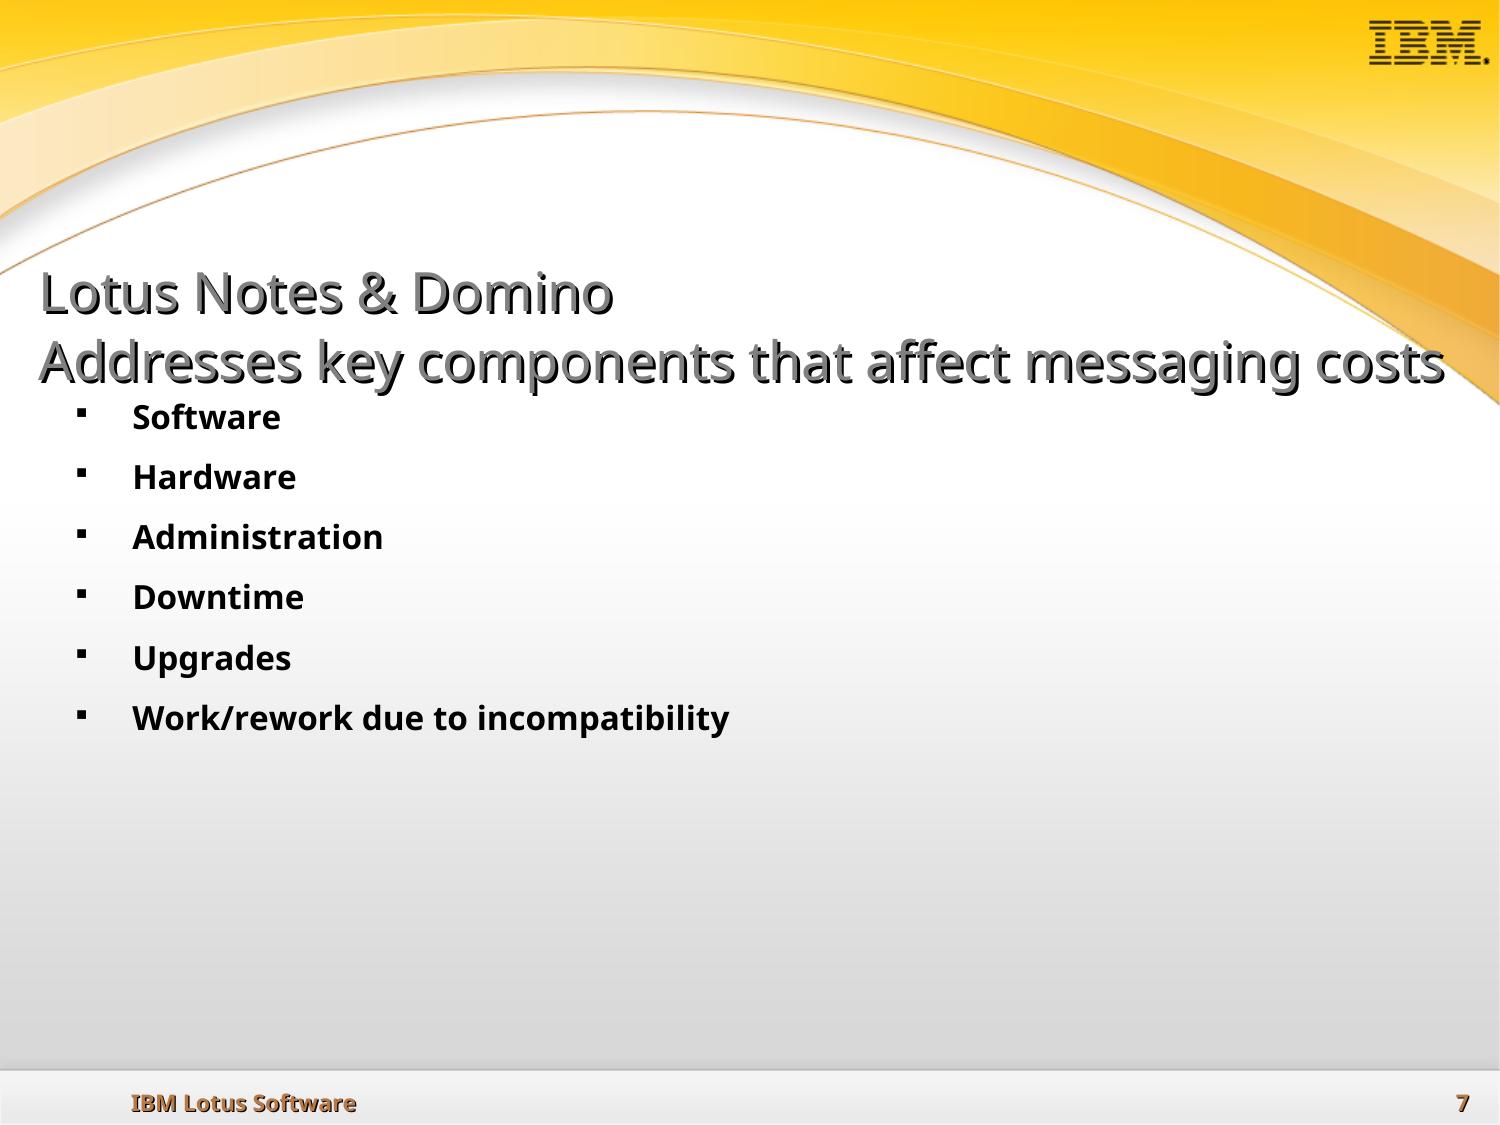

# Lotus Notes & Domino Addresses key components that affect messaging costs
Software
Hardware
Administration
Downtime
Upgrades
Work/rework due to incompatibility
IBM Lotus Software
7